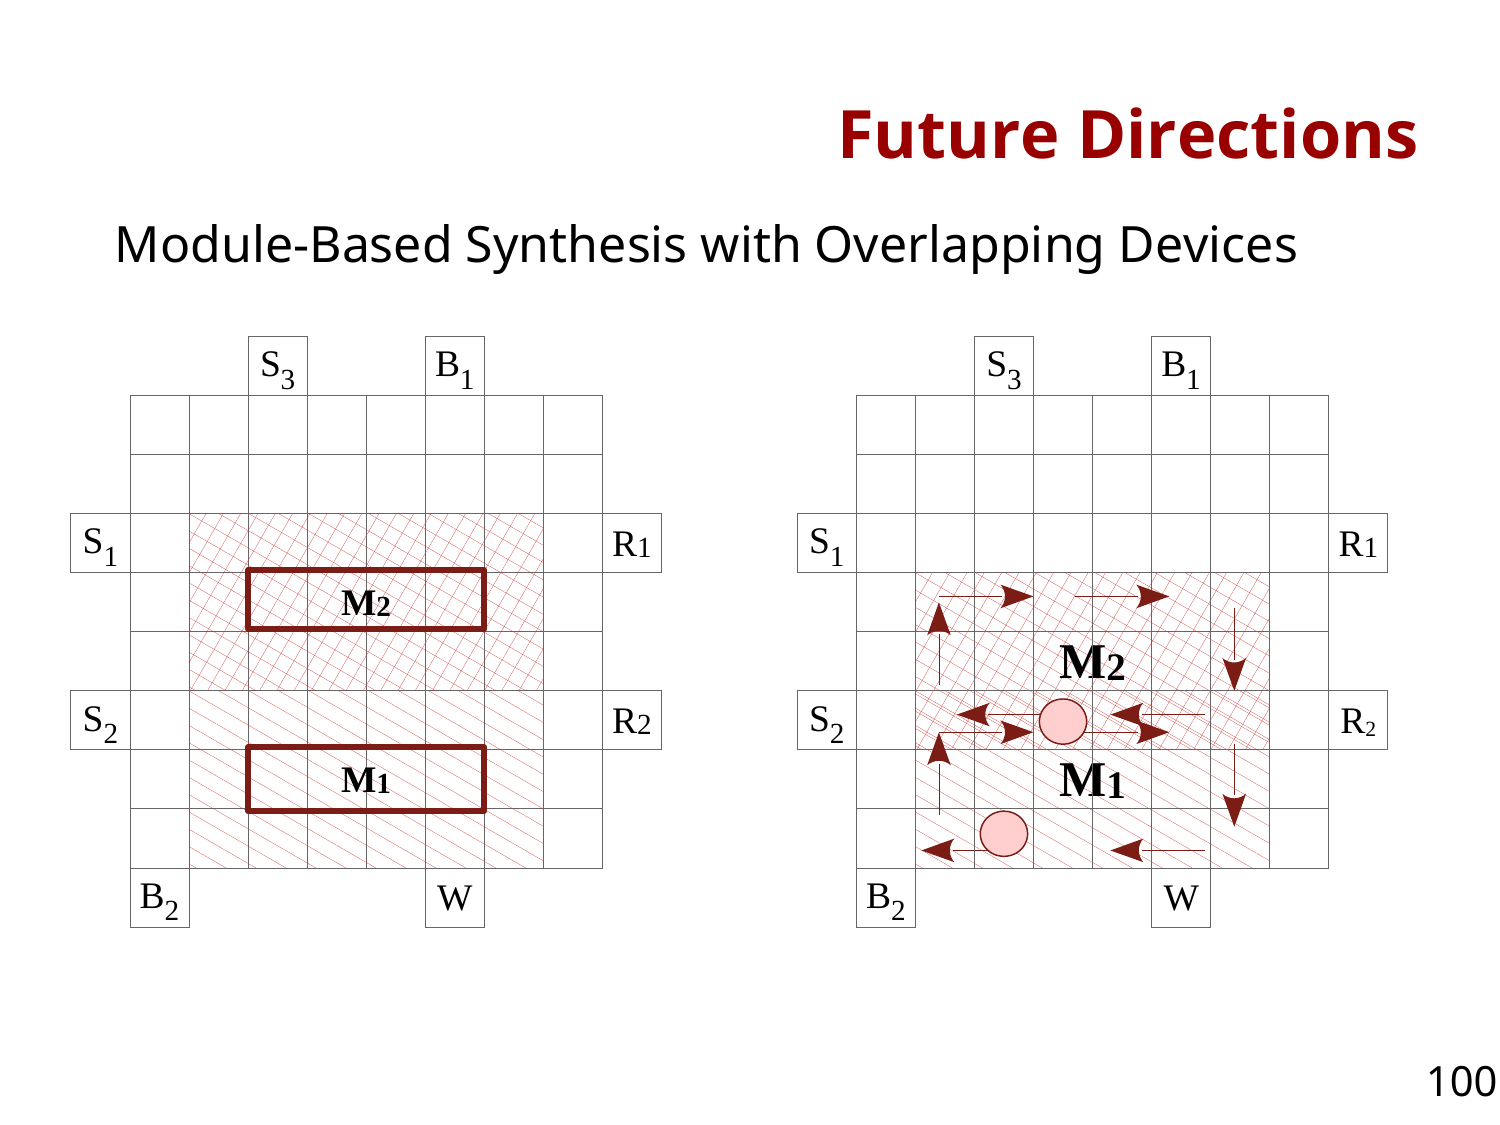

# Future Directions
Module-Based Synthesis with Overlapping Devices
S3
B1
S1
R1
S2
R2
B2
W
M2
M1
S3
B1
S1
R1
S2
R2
B2
W
M2
M1